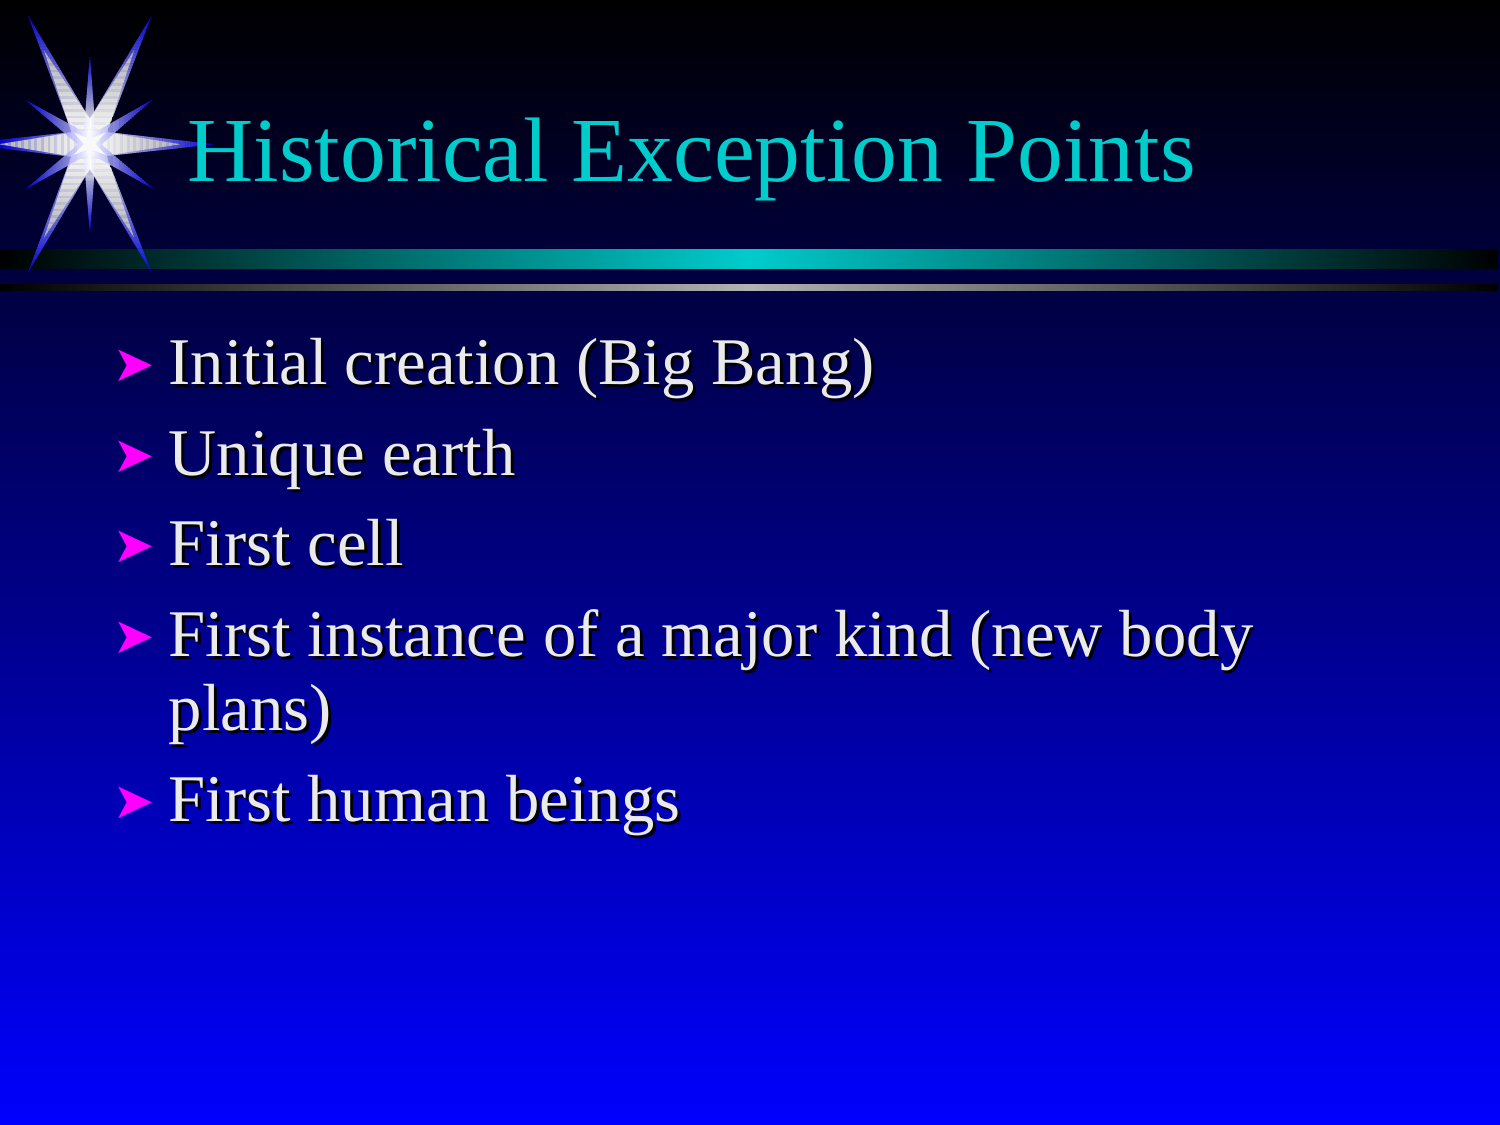

# Historical Exception Points
Initial creation (Big Bang)
Unique earth
First cell
First instance of a major kind (new body plans)
First human beings